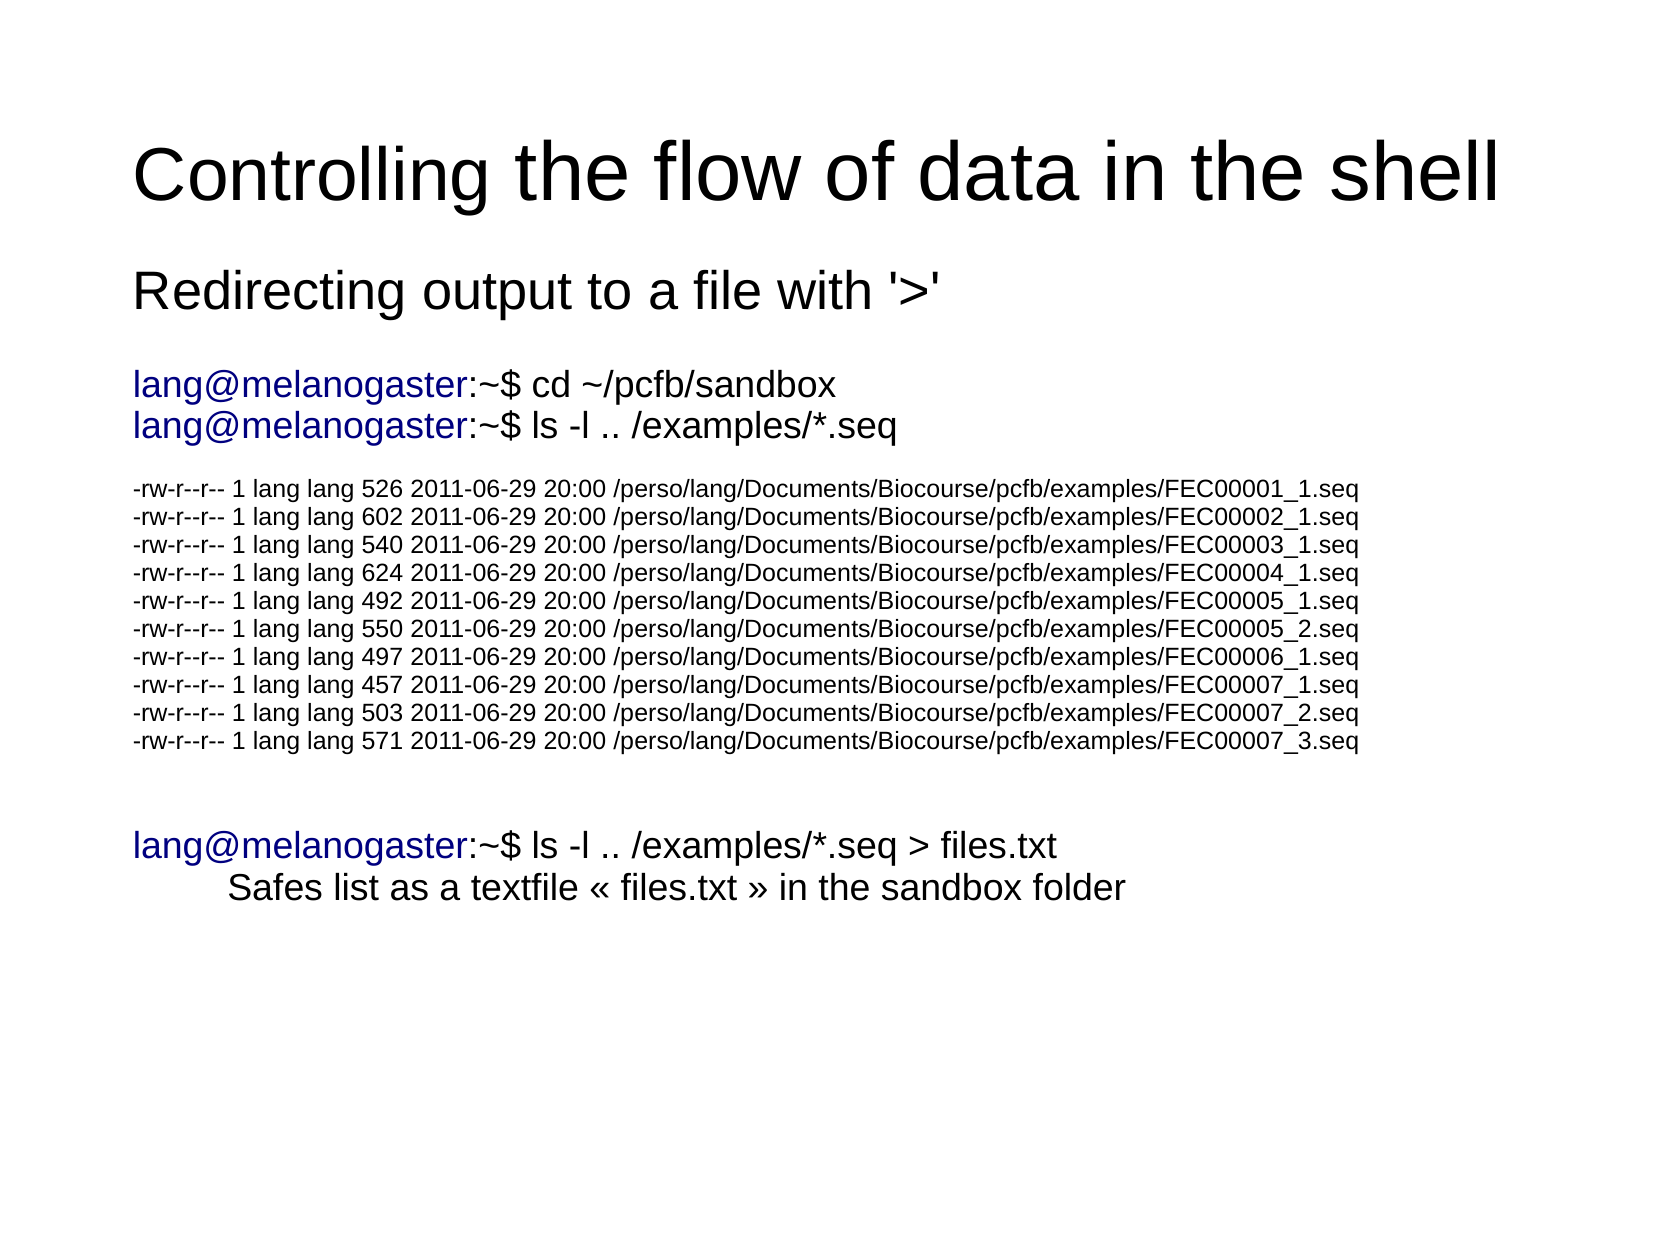

Controlling the flow of data in the shell
Redirecting output to a file with '>'
lang@melanogaster:~$ cd ~/pcfb/sandbox
lang@melanogaster:~$ ls -l .. /examples/*.seq
-rw-r--r-- 1 lang lang 526 2011-06-29 20:00 /perso/lang/Documents/Biocourse/pcfb/examples/FEC00001_1.seq
-rw-r--r-- 1 lang lang 602 2011-06-29 20:00 /perso/lang/Documents/Biocourse/pcfb/examples/FEC00002_1.seq
-rw-r--r-- 1 lang lang 540 2011-06-29 20:00 /perso/lang/Documents/Biocourse/pcfb/examples/FEC00003_1.seq
-rw-r--r-- 1 lang lang 624 2011-06-29 20:00 /perso/lang/Documents/Biocourse/pcfb/examples/FEC00004_1.seq
-rw-r--r-- 1 lang lang 492 2011-06-29 20:00 /perso/lang/Documents/Biocourse/pcfb/examples/FEC00005_1.seq
-rw-r--r-- 1 lang lang 550 2011-06-29 20:00 /perso/lang/Documents/Biocourse/pcfb/examples/FEC00005_2.seq
-rw-r--r-- 1 lang lang 497 2011-06-29 20:00 /perso/lang/Documents/Biocourse/pcfb/examples/FEC00006_1.seq
-rw-r--r-- 1 lang lang 457 2011-06-29 20:00 /perso/lang/Documents/Biocourse/pcfb/examples/FEC00007_1.seq
-rw-r--r-- 1 lang lang 503 2011-06-29 20:00 /perso/lang/Documents/Biocourse/pcfb/examples/FEC00007_2.seq
-rw-r--r-- 1 lang lang 571 2011-06-29 20:00 /perso/lang/Documents/Biocourse/pcfb/examples/FEC00007_3.seq
lang@melanogaster:~$ ls -l .. /examples/*.seq > files.txt
 Safes list as a textfile « files.txt » in the sandbox folder